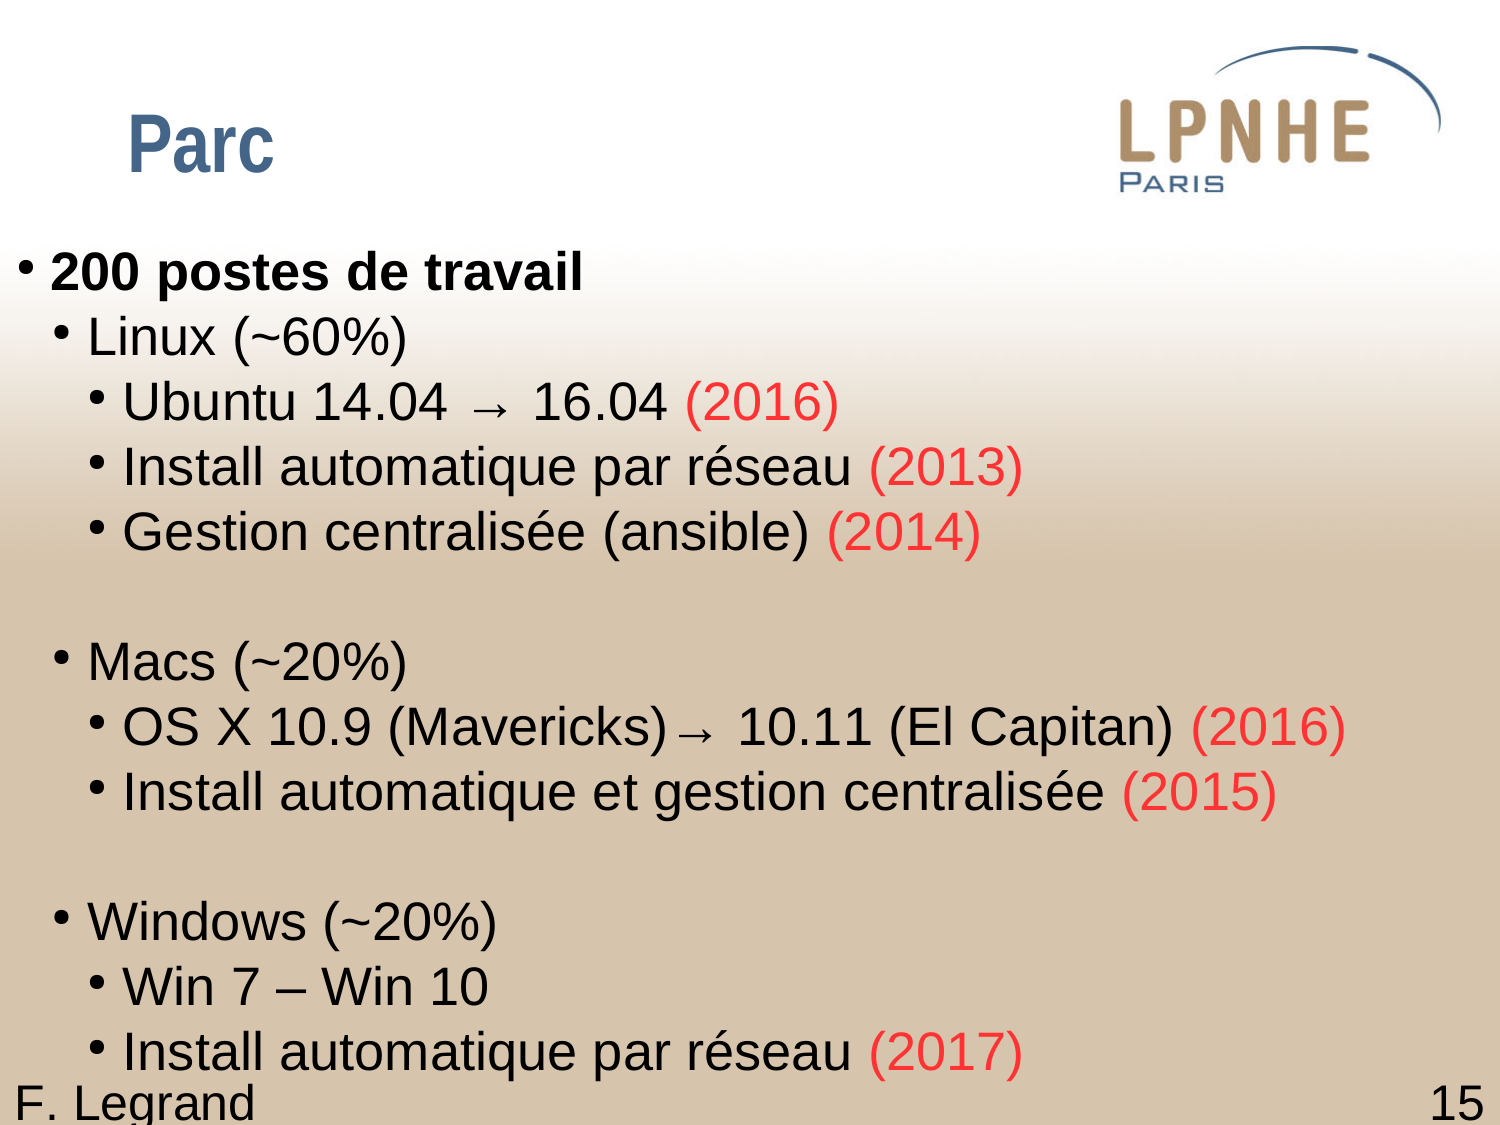

# Parc
 200 postes de travail
Linux (~60%)
Ubuntu 14.04 → 16.04 (2016)
Install automatique par réseau (2013)
Gestion centralisée (ansible) (2014)
Macs (~20%)
OS X 10.9 (Mavericks)→ 10.11 (El Capitan) (2016)
Install automatique et gestion centralisée (2015)
Windows (~20%)
Win 7 – Win 10
Install automatique par réseau (2017)
15